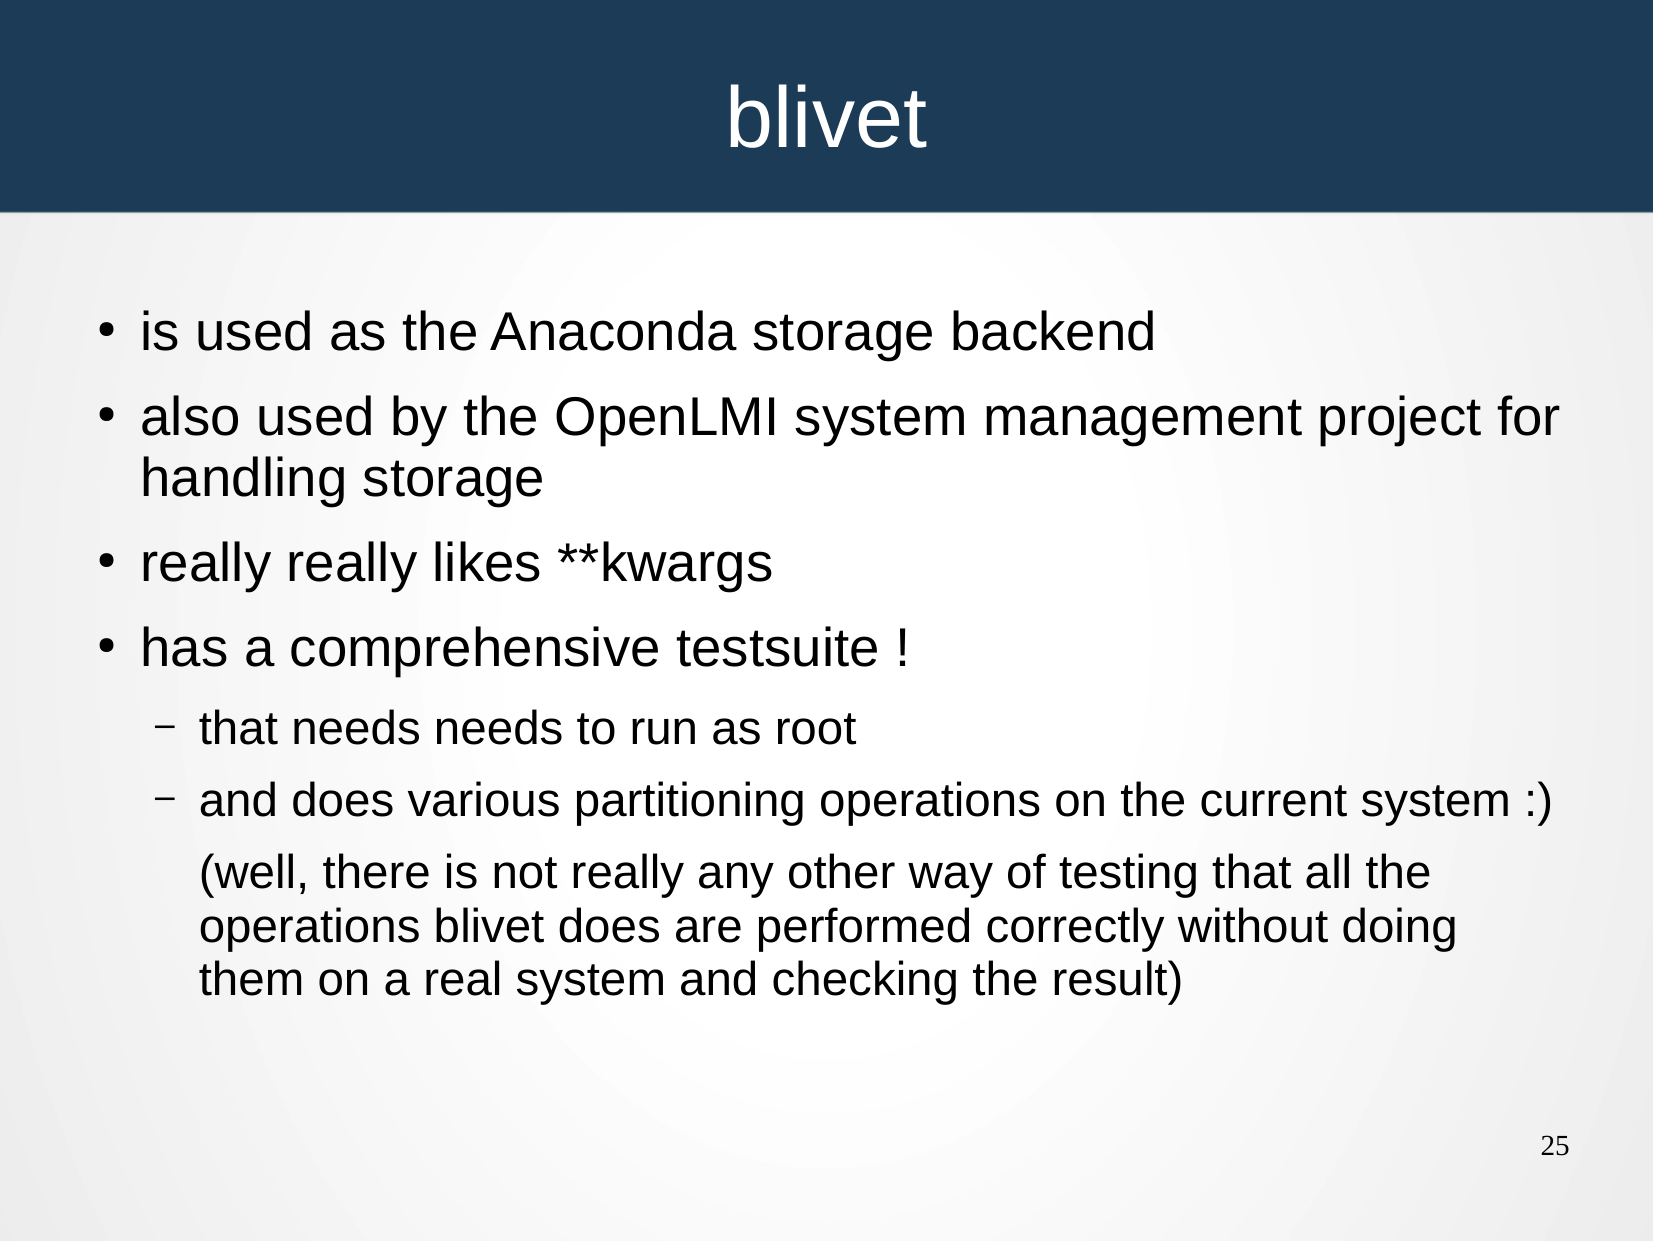

# blivet
is used as the Anaconda storage backend
also used by the OpenLMI system management project for handling storage
really really likes **kwargs
has a comprehensive testsuite !
that needs needs to run as root
and does various partitioning operations on the current system :)
(well, there is not really any other way of testing that all the operations blivet does are performed correctly without doing them on a real system and checking the result)
25